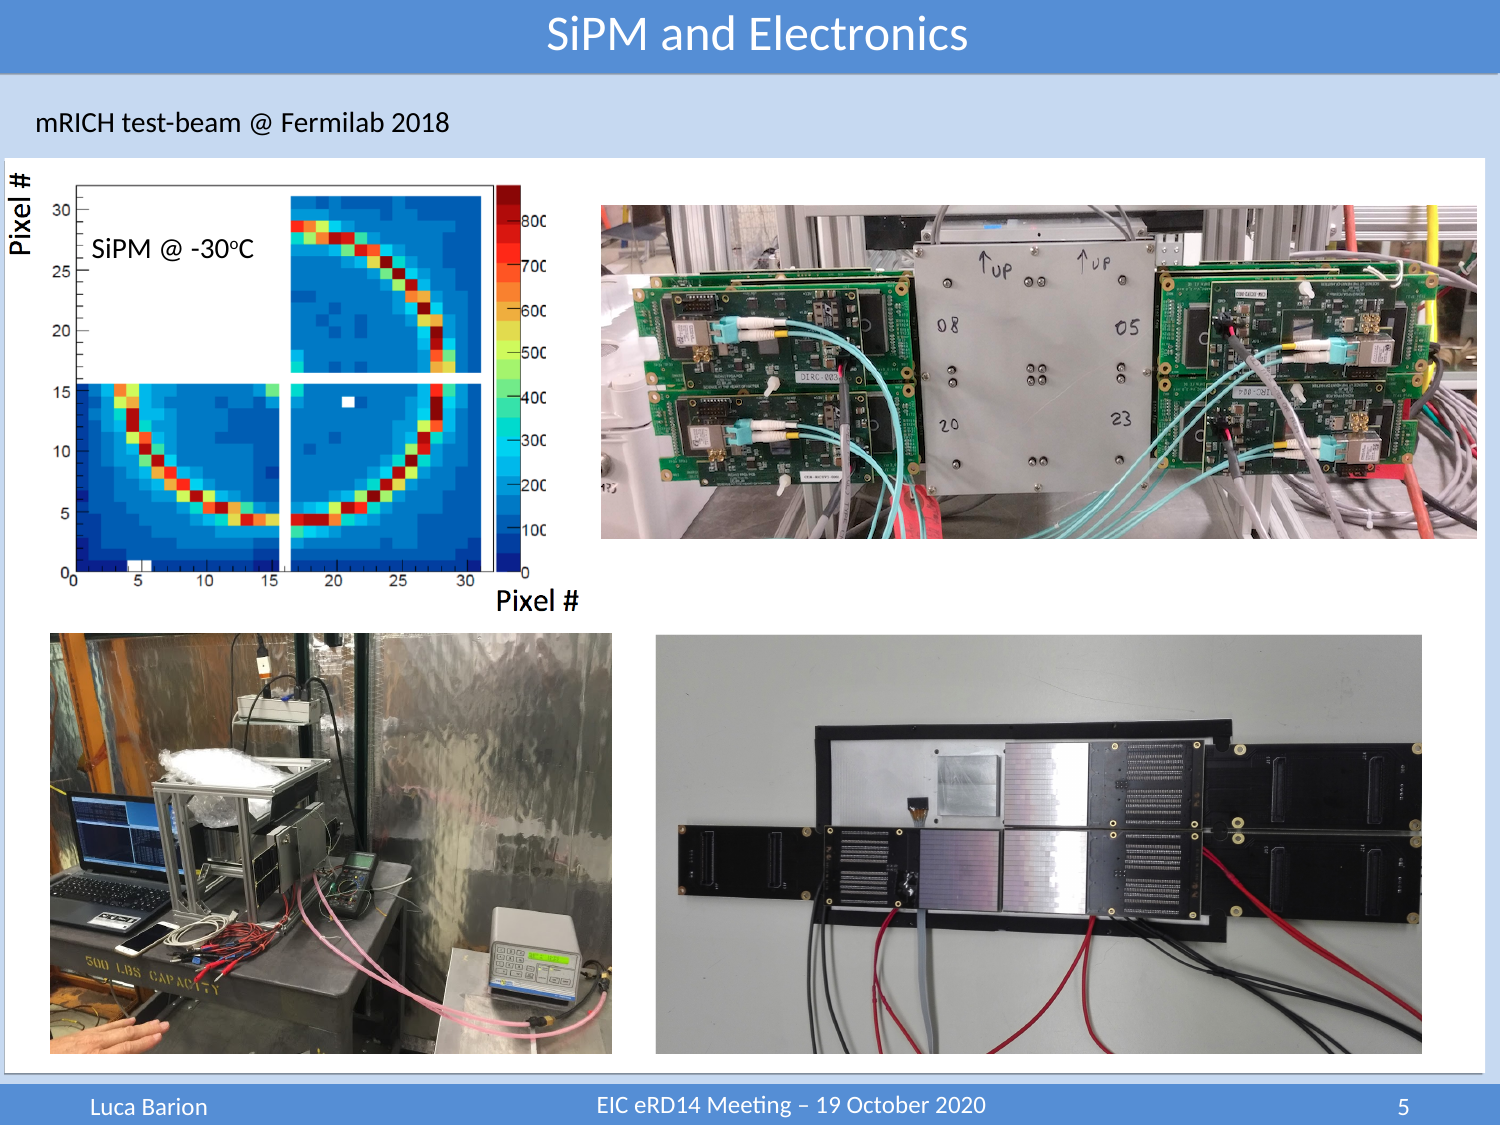

SiPM and Electronics
mRICH test-beam @ Fermilab 2018
mR
SiPM @ -30oC
Peltier cell cooling
Down to -30o in N2
EIC eRD14 Meeting – 19 October 2020
Luca Barion